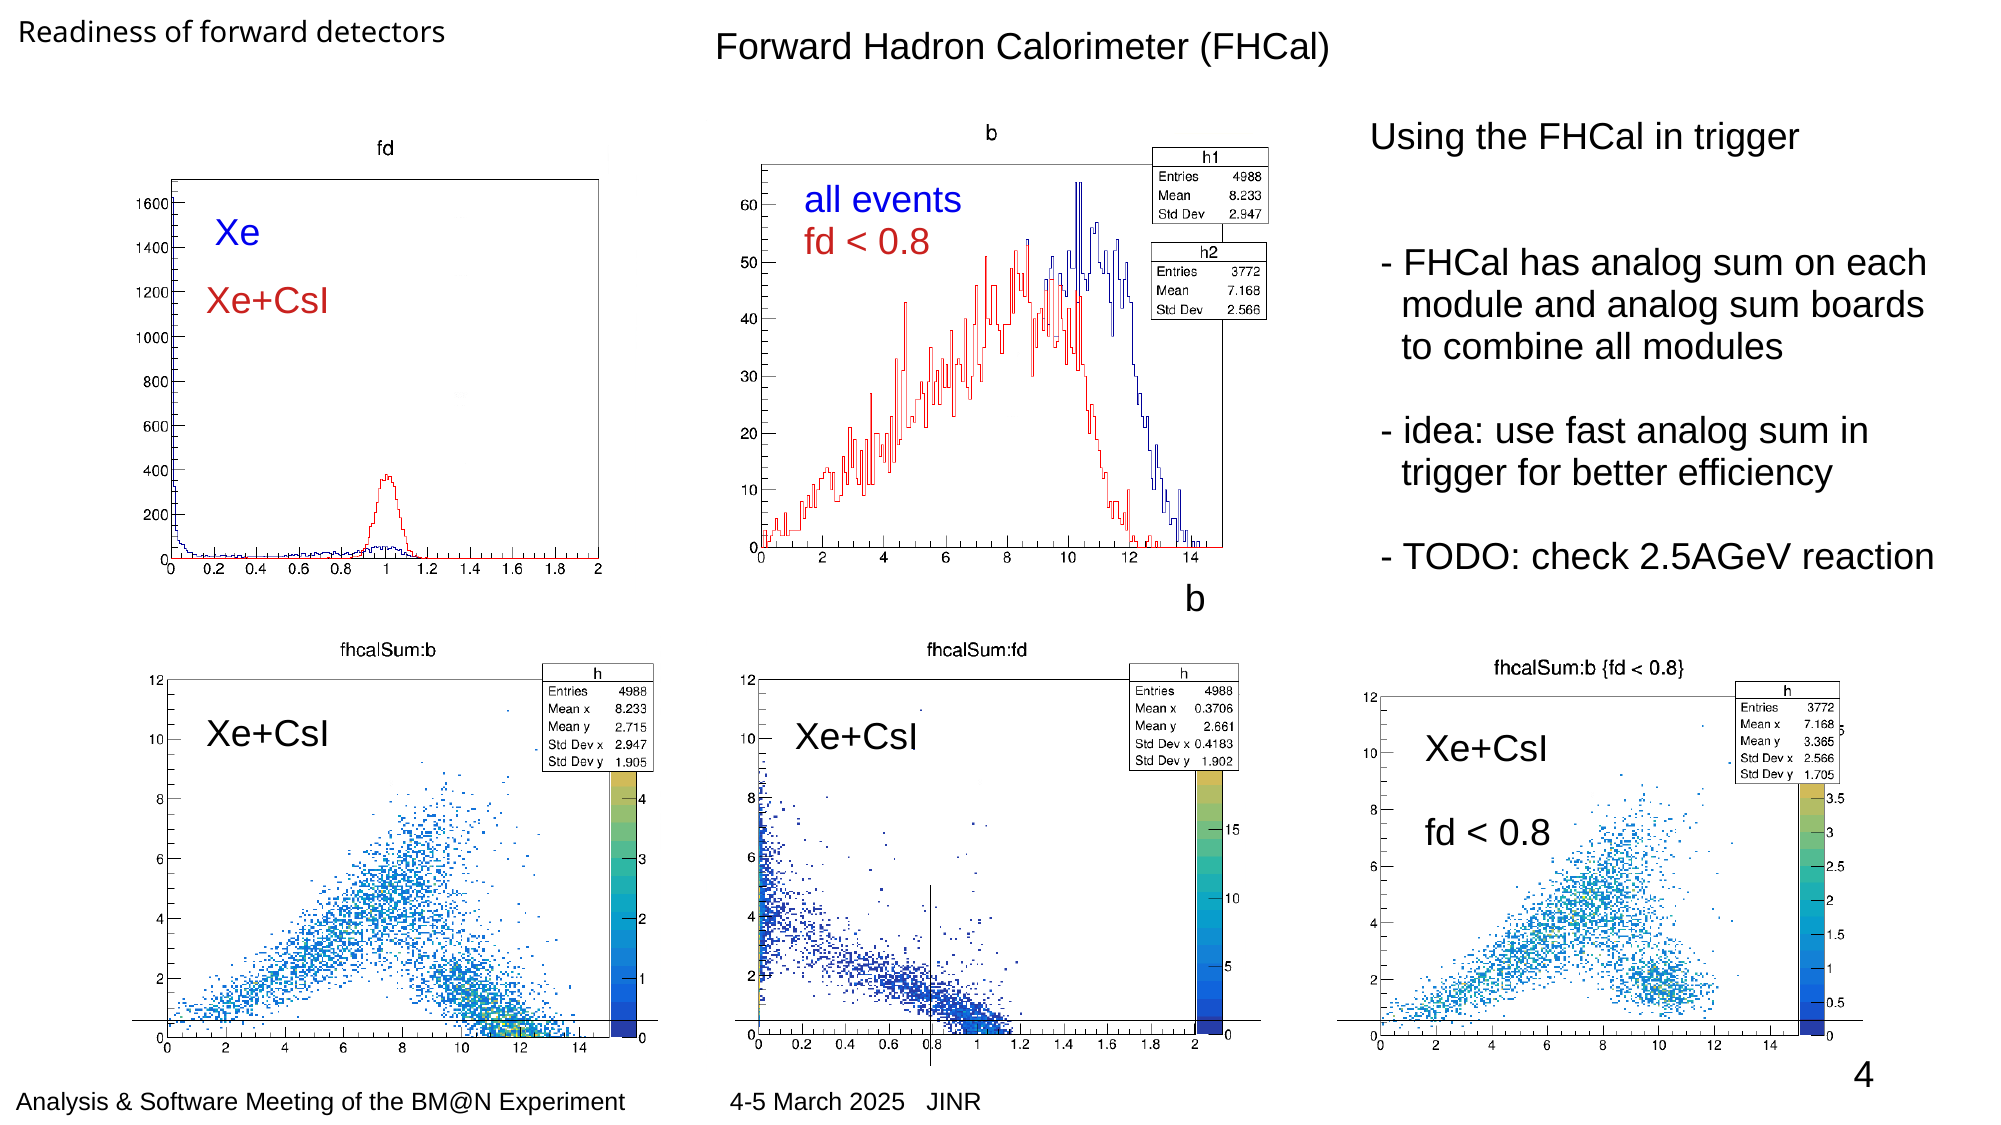

Readiness of forward detectors
Forward Hadron Calorimeter (FHCal)
Using the FHCal in trigger
 - FHCal has analog sum on each
 module and analog sum boards
 to combine all modules
 - idea: use fast analog sum in
 trigger for better efficiency
 - TODO: check 2.5AGeV reaction
all events
fd < 0.8
Xe
Xe+CsI
b
Xe+CsI
Xe+CsI
Xe+CsI
fd < 0.8
Analysis & Software Meeting of the BM@N Experiment 4-5 March 2025 JINR